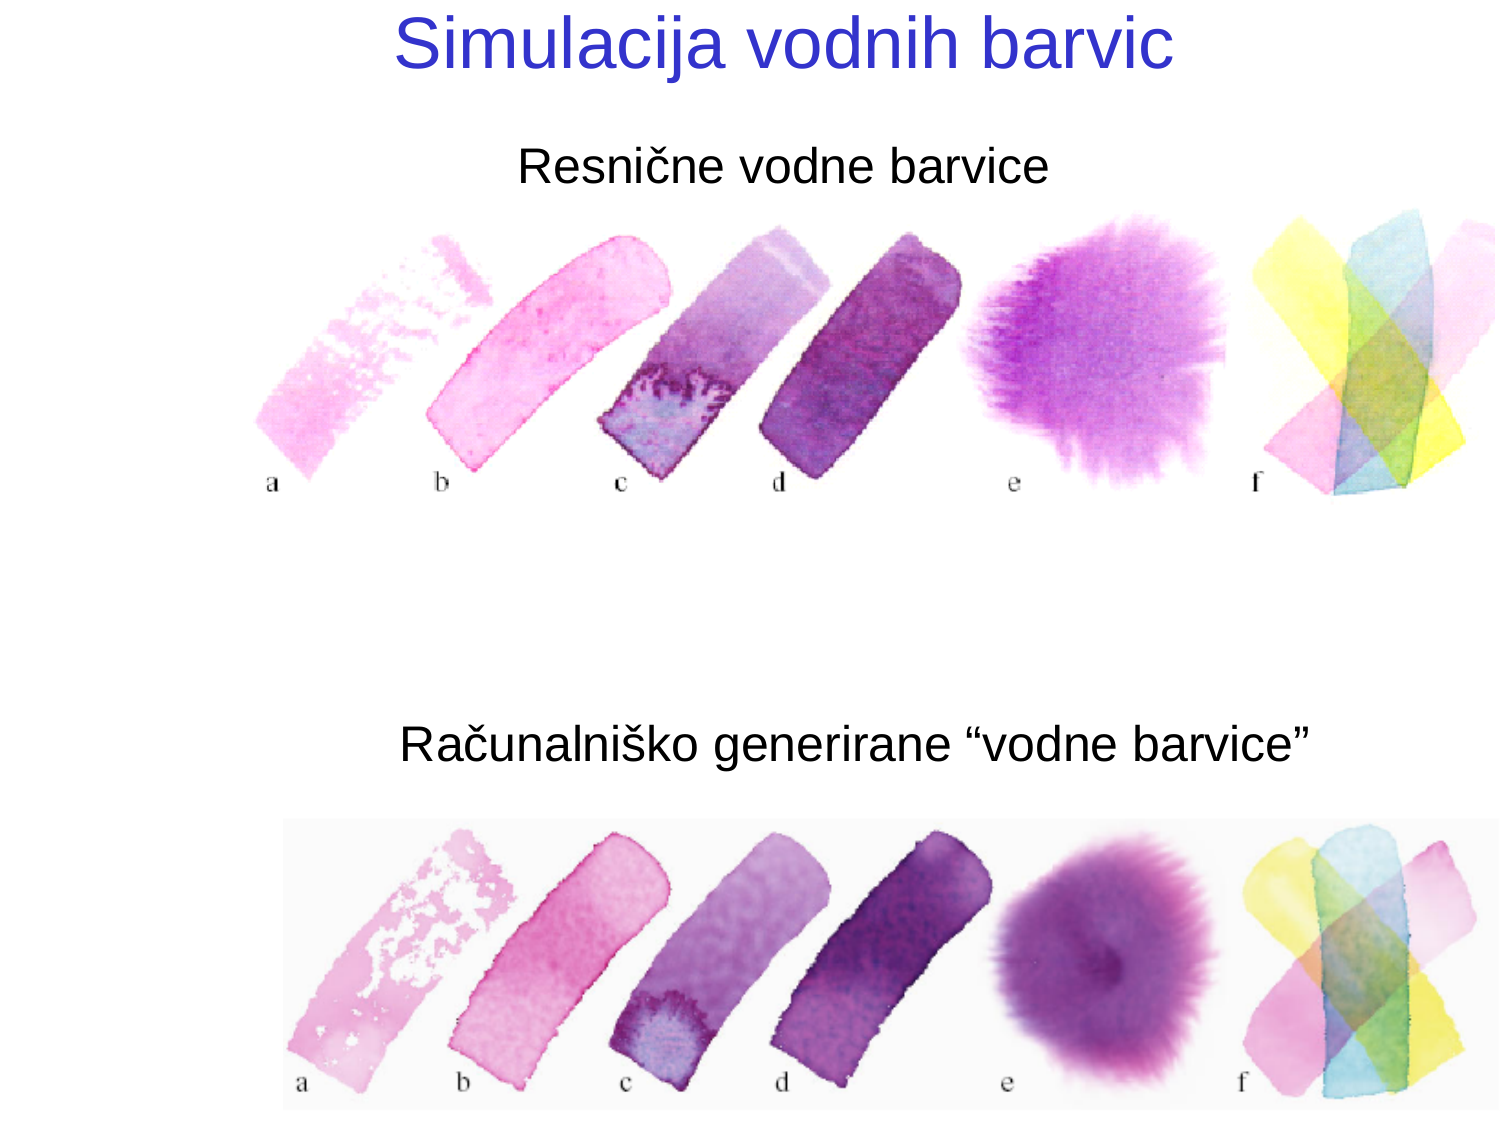

# Simulacija vodnih barvic
Resnične vodne barvice
Računalniško generirane “vodne barvice”